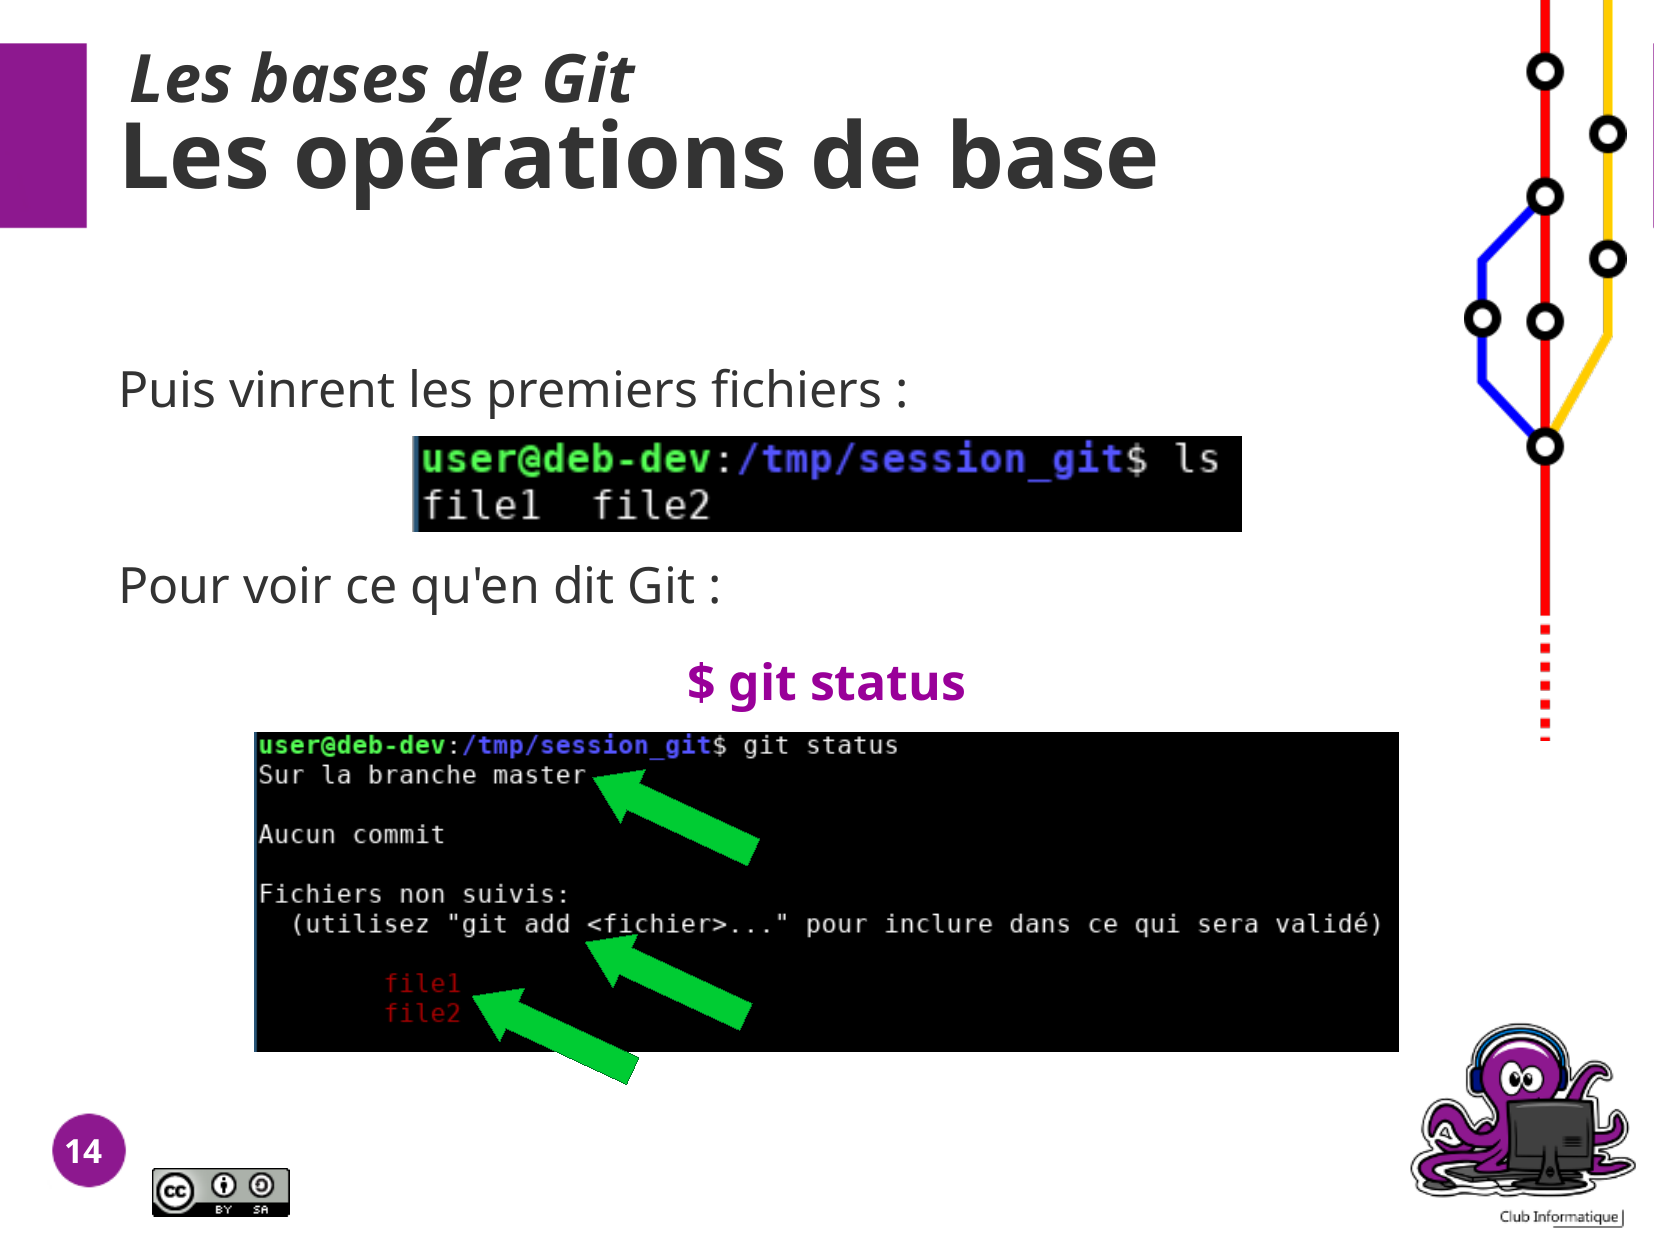

Les bases de Git
Les opérations de base
# Puis vinrent les premiers fichiers :
Pour voir ce qu'en dit Git :
$ git status
14